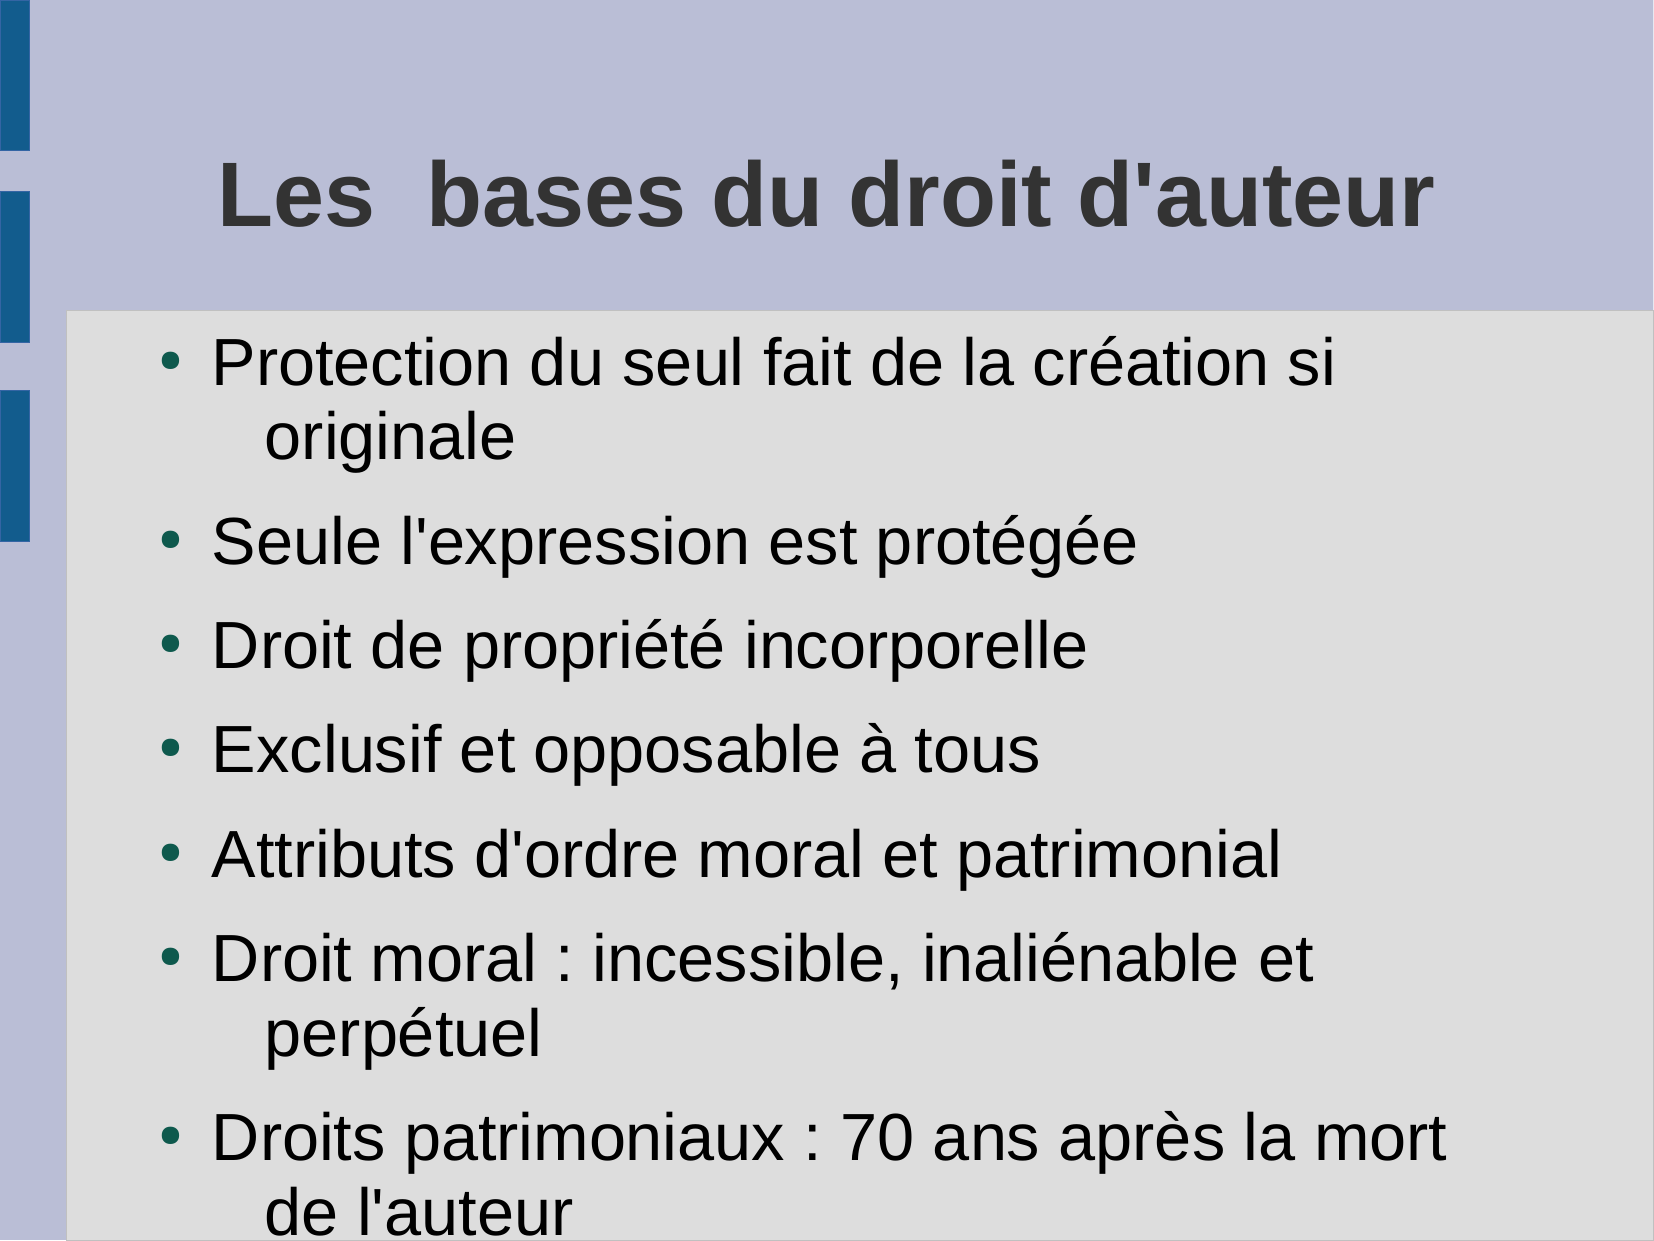

# Les bases du droit d'auteur
Protection du seul fait de la création si originale
Seule l'expression est protégée
Droit de propriété incorporelle
Exclusif et opposable à tous
Attributs d'ordre moral et patrimonial
Droit moral : incessible, inaliénable et perpétuel
Droits patrimoniaux : 70 ans après la mort de l'auteur
Connaît des exceptions